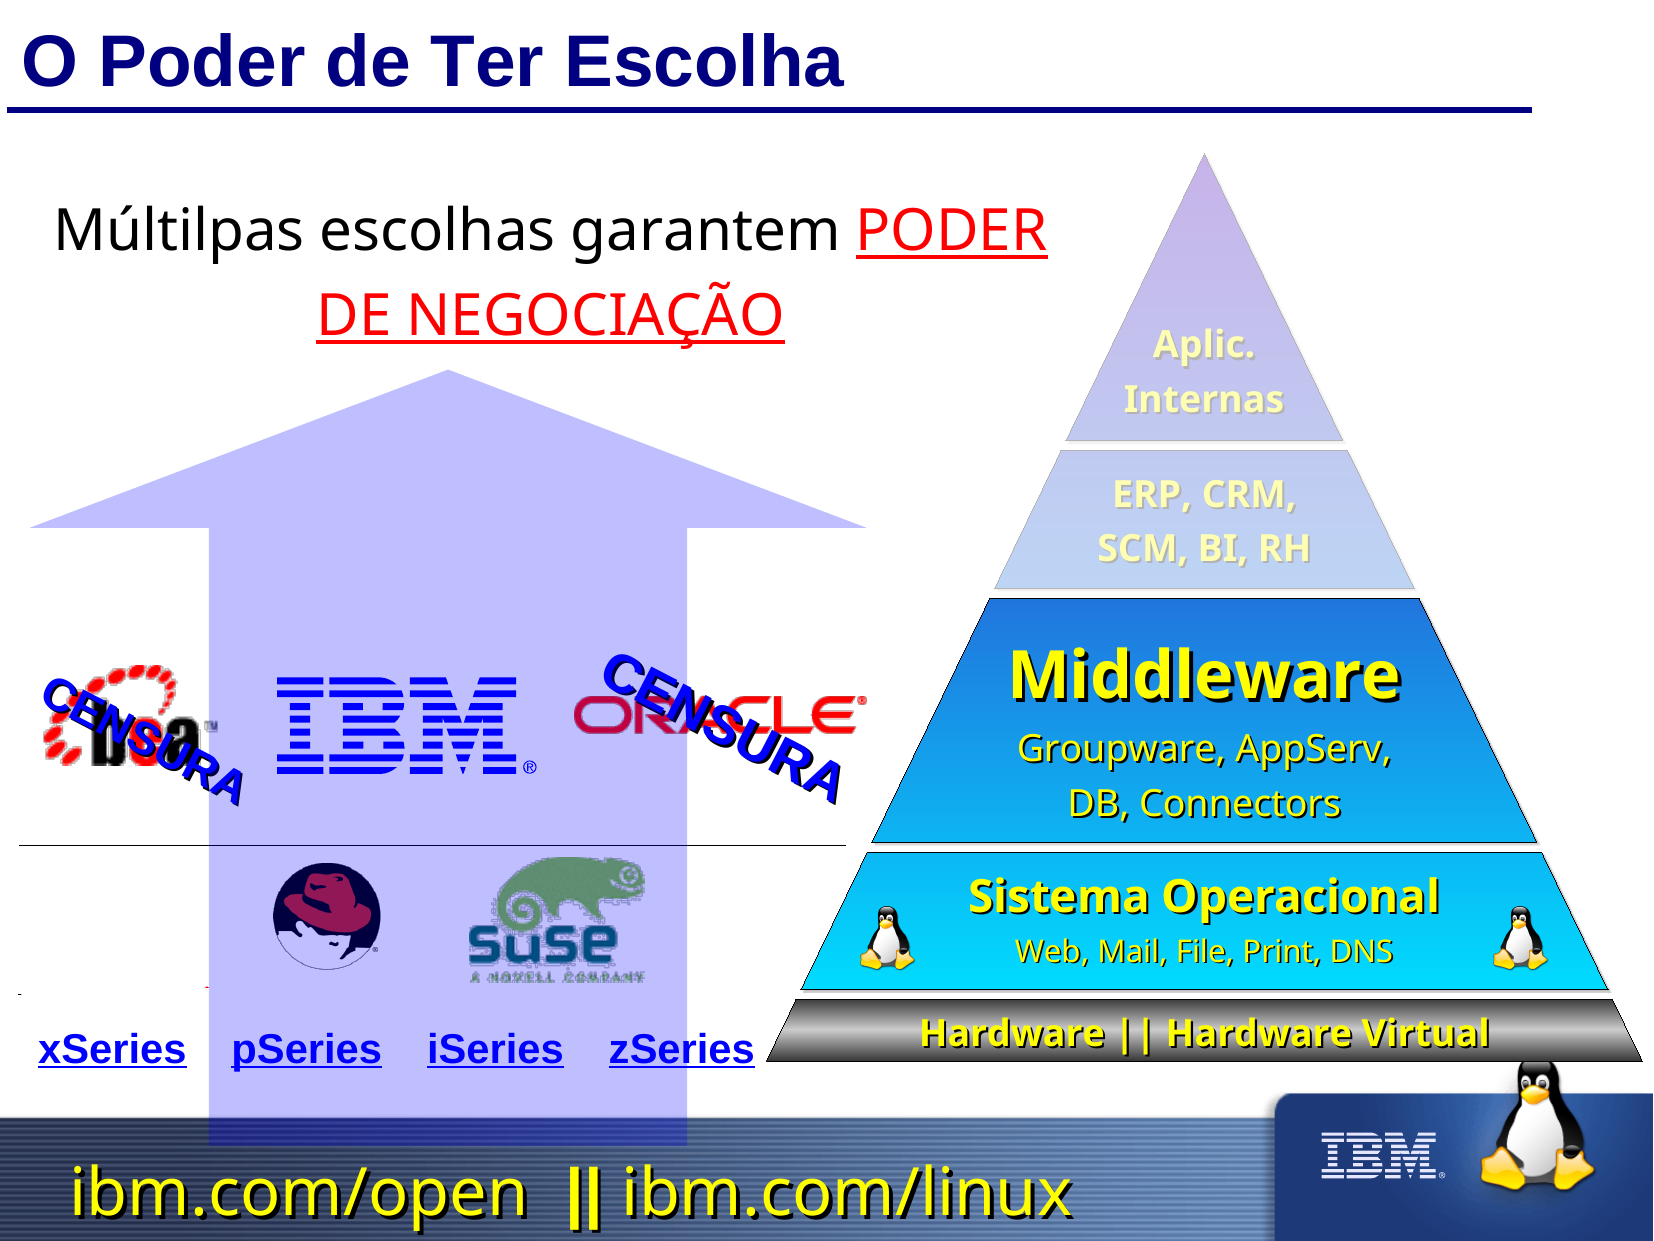

O Poder de Ter Escolha
Múltilpas escolhas garantem PODER DE NEGOCIAÇÃO
Aplic.
Internas
ERP, CRM,
SCM, BI, RH
Middleware
Groupware, AppServ,
DB, Connectors
CENSURA
CENSURA
Sistema Operacional
Web, Mail, File, Print, DNS
CENSURA
CENSURA
CENSURA
xSeries
pSeries
iSeries
zSeries
Hardware || Hardware Virtual